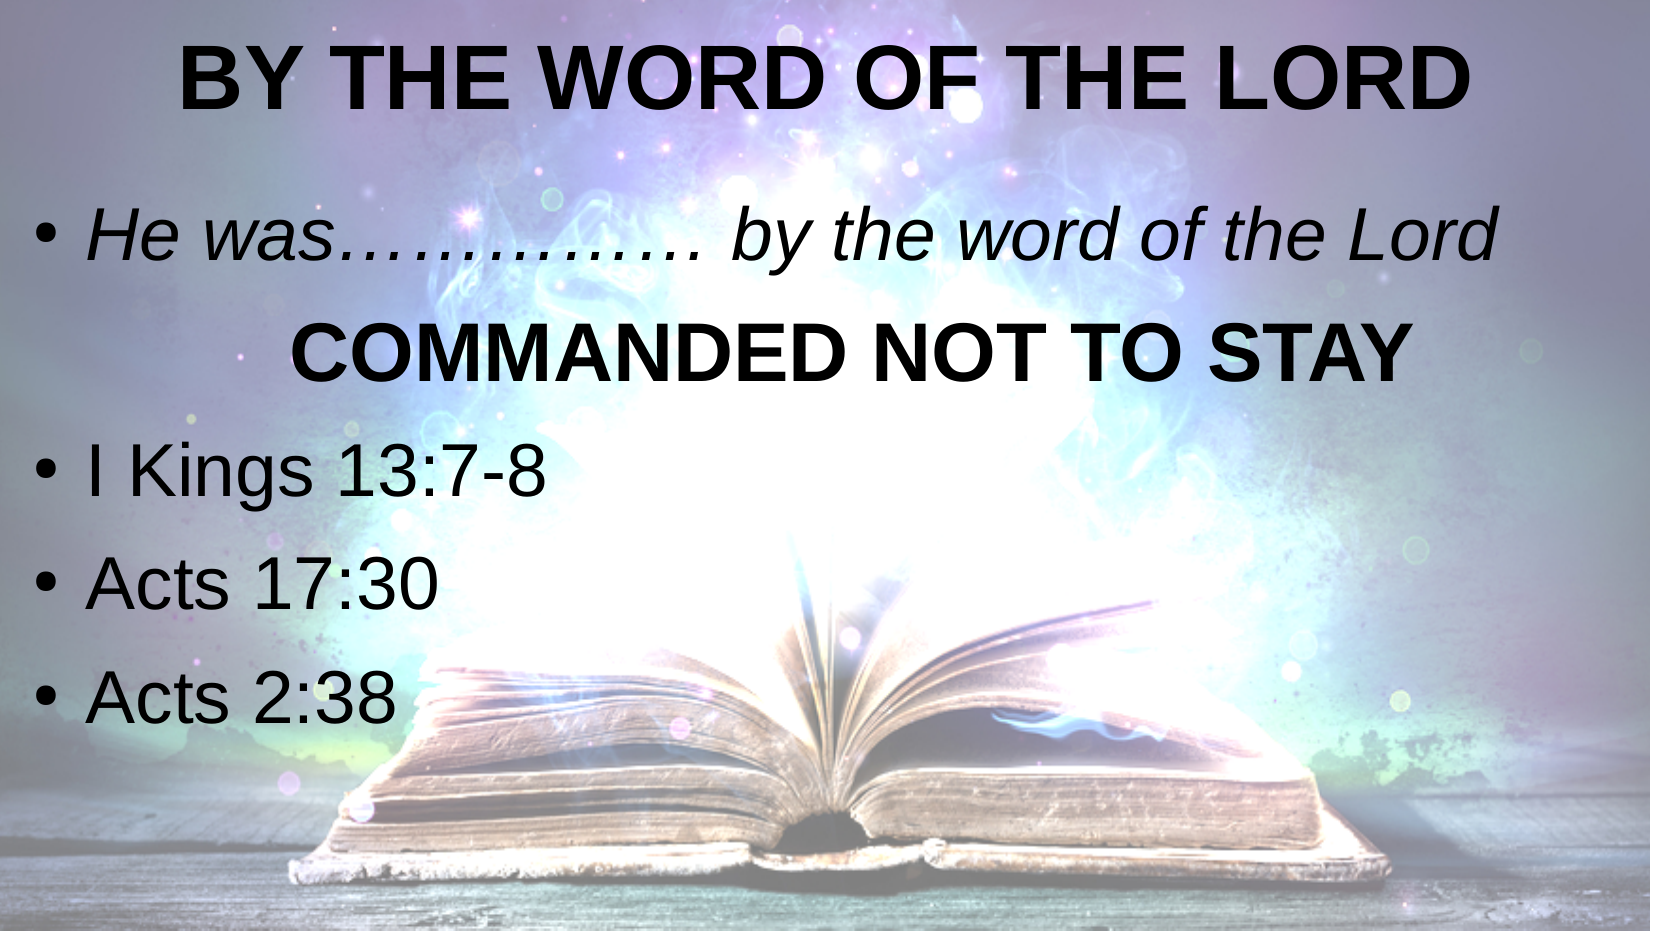

# BY THE WORD OF THE LORD
He was…………… by the word of the Lord
COMMANDED NOT TO STAY
I Kings 13:7-8
Acts 17:30
Acts 2:38